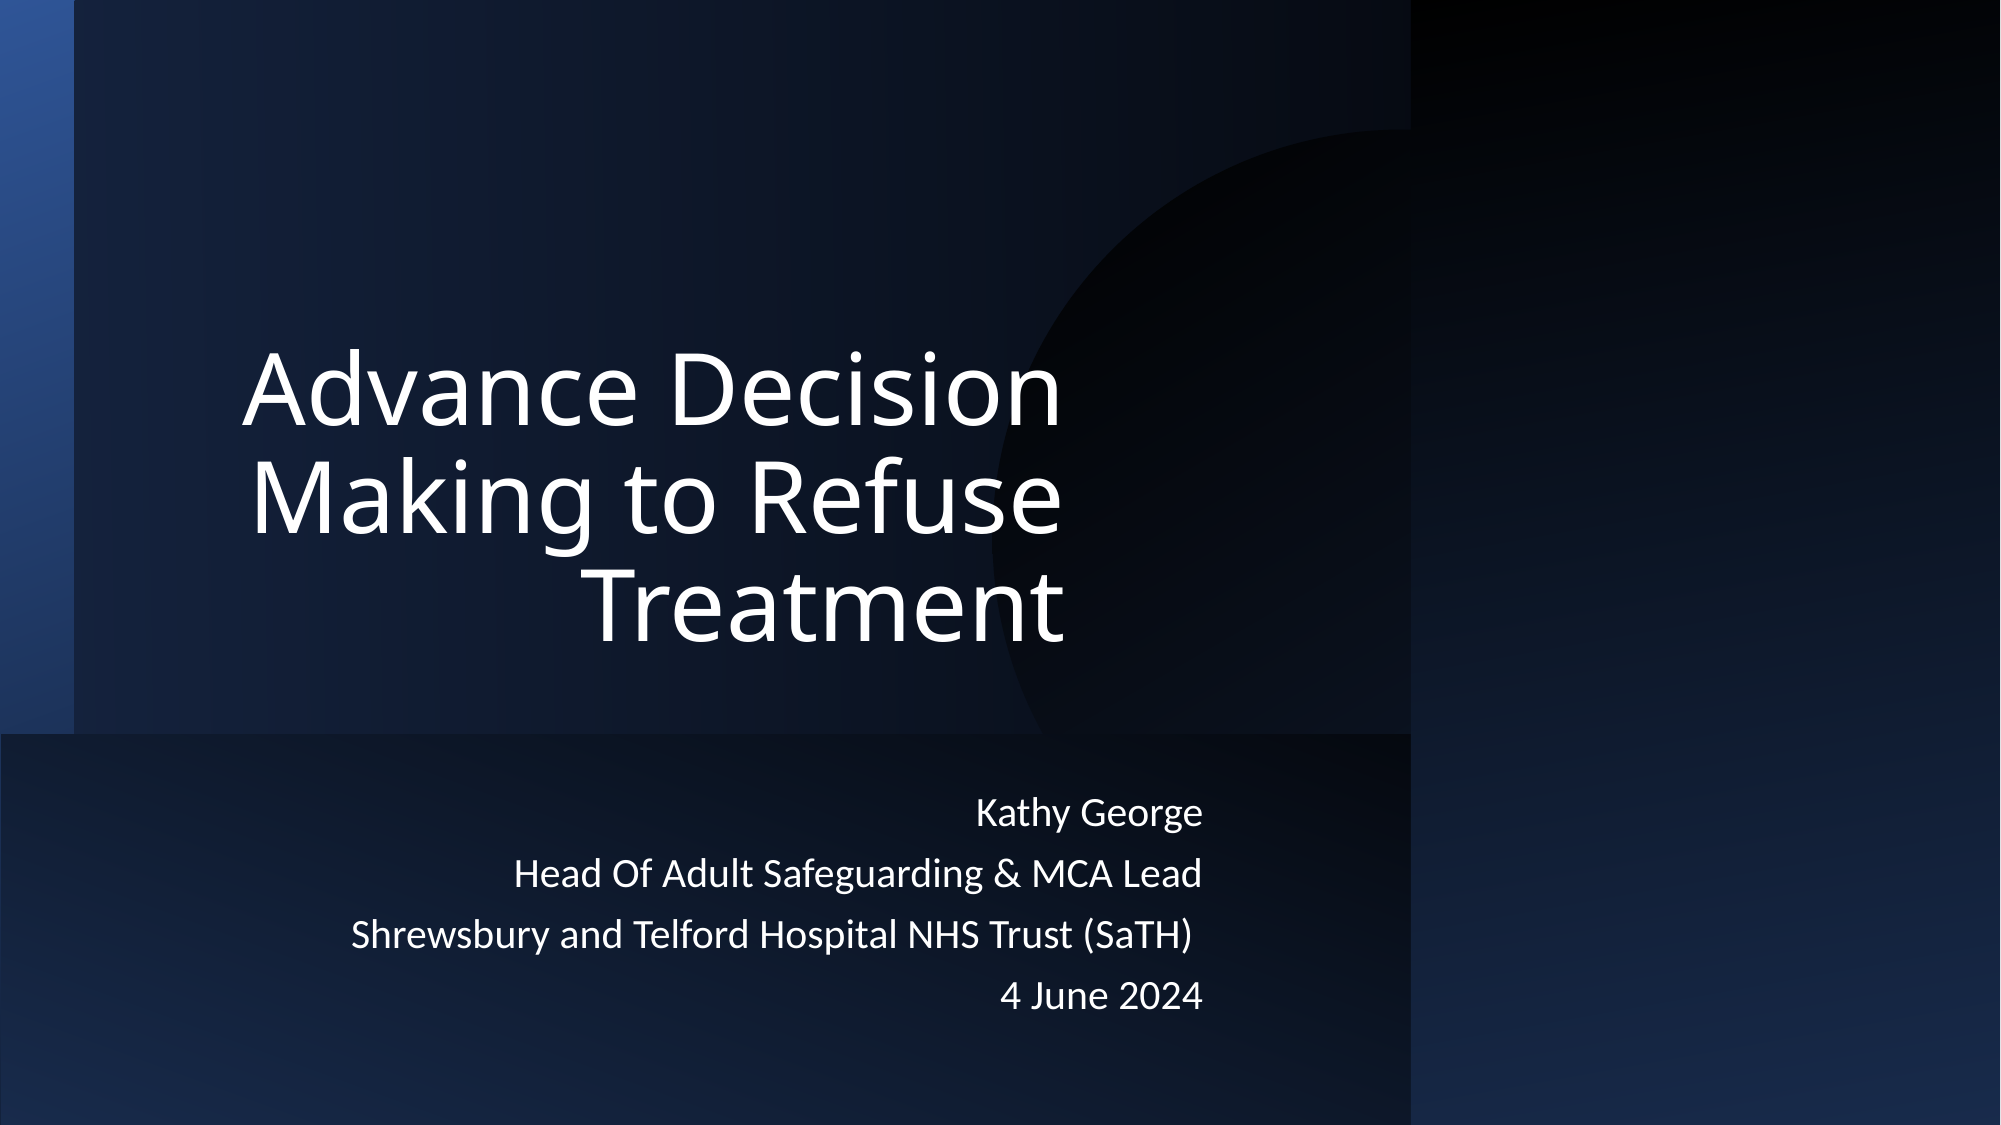

# Advance Decision Making to Refuse Treatment
Kathy George
Head Of Adult Safeguarding & MCA Lead
 Shrewsbury and Telford Hospital NHS Trust (SaTH)
4 June 2024